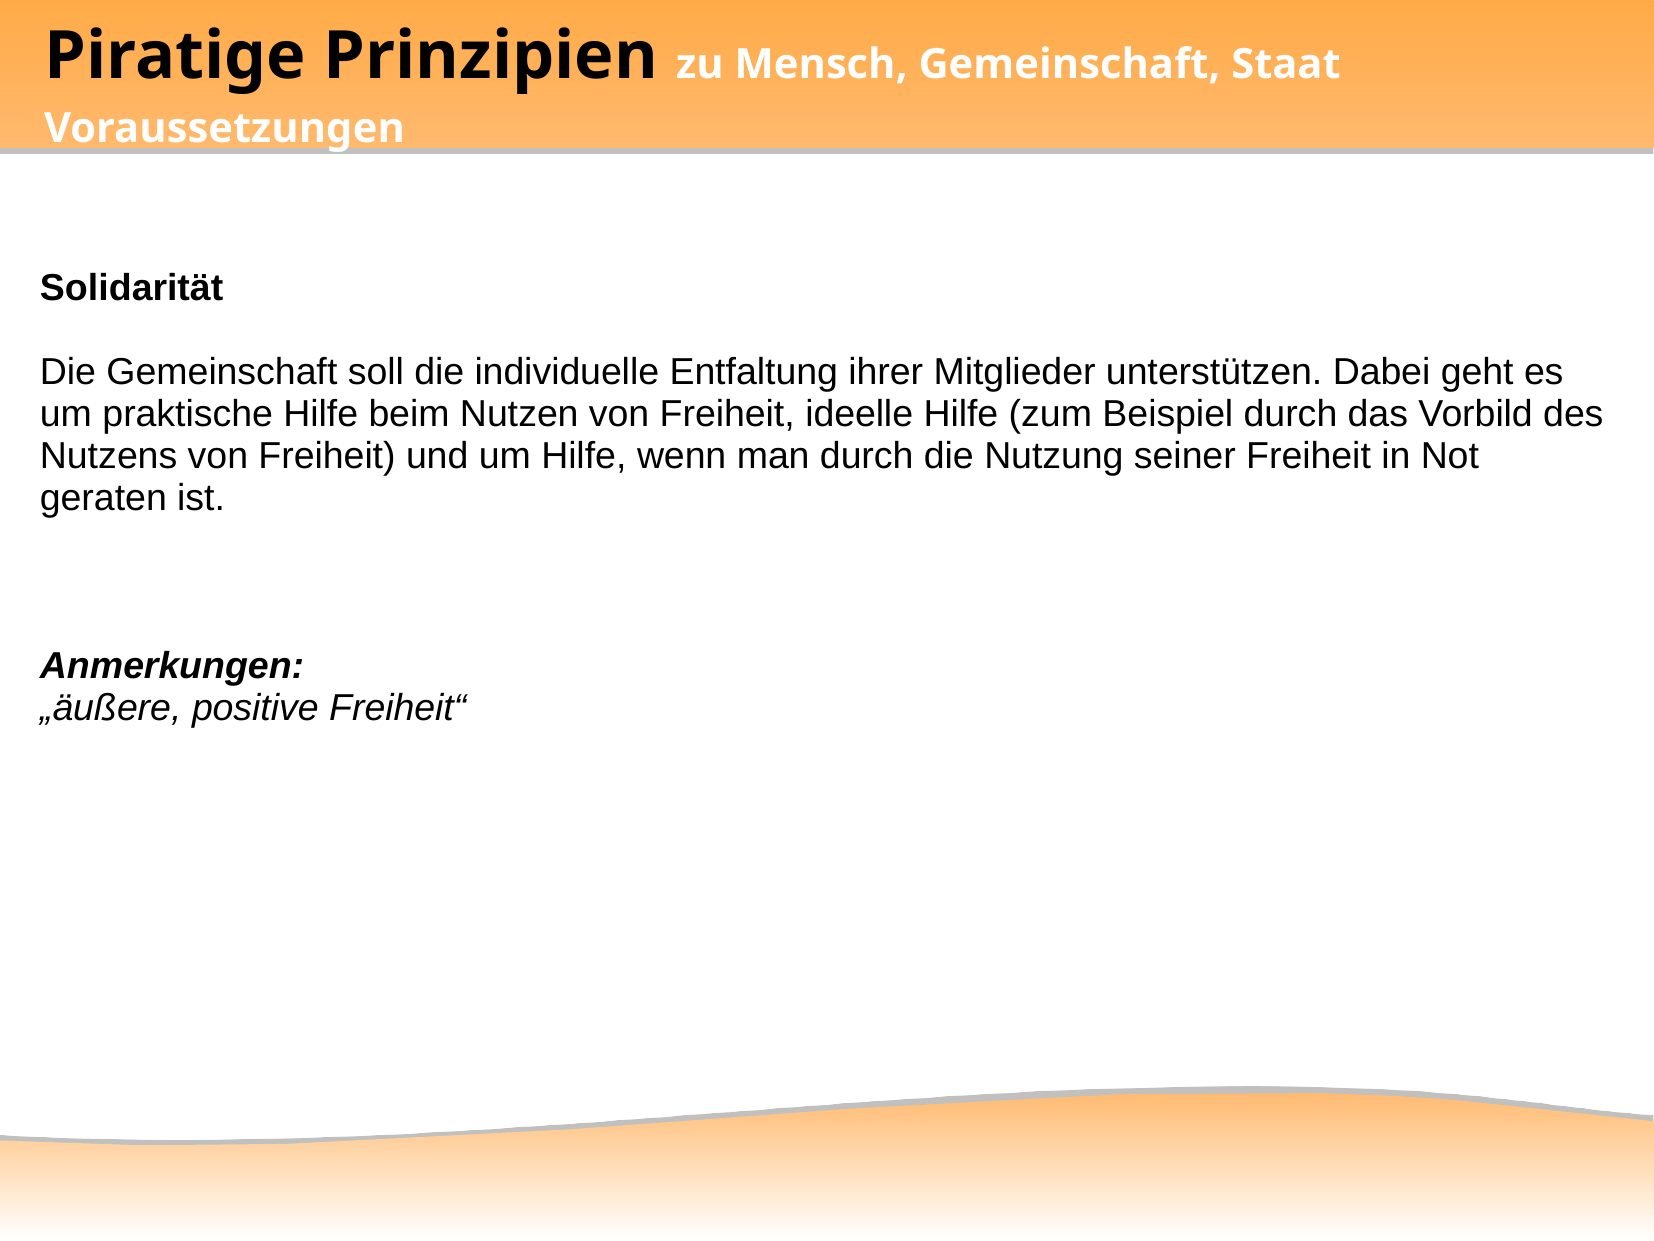

Piratige Prinzipien zu Mensch, Gemeinschaft, Staat
Voraussetzungen
Solidarität
Die Gemeinschaft soll die individuelle Entfaltung ihrer Mitglieder unterstützen. Dabei geht es um praktische Hilfe beim Nutzen von Freiheit, ideelle Hilfe (zum Beispiel durch das Vorbild des Nutzens von Freiheit) und um Hilfe, wenn man durch die Nutzung seiner Freiheit in Not geraten ist.
Anmerkungen:
„äußere, positive Freiheit“